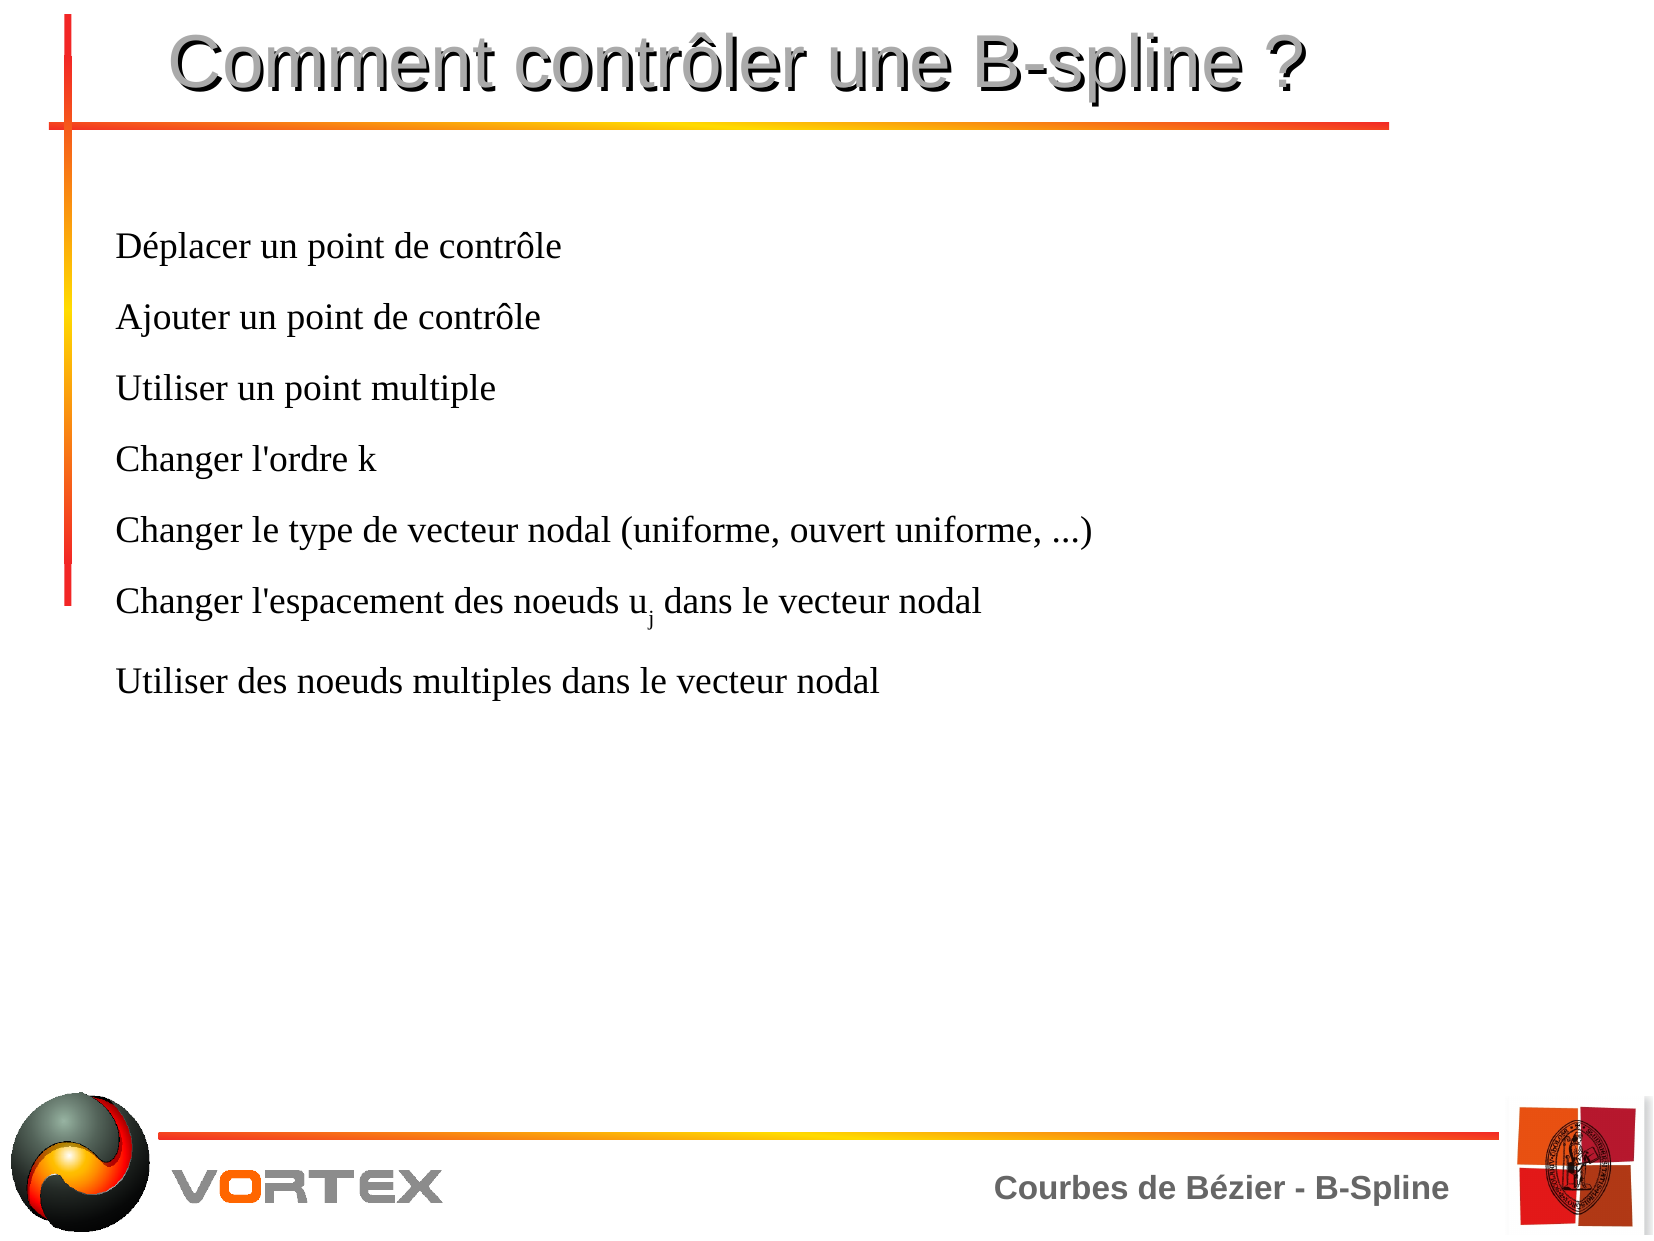

# Comment contrôler une B-spline ?
Déplacer un point de contrôle
Ajouter un point de contrôle
Utiliser un point multiple
Changer l'ordre k
Changer le type de vecteur nodal (uniforme, ouvert uniforme, ...)
Changer l'espacement des noeuds uj dans le vecteur nodal
Utiliser des noeuds multiples dans le vecteur nodal